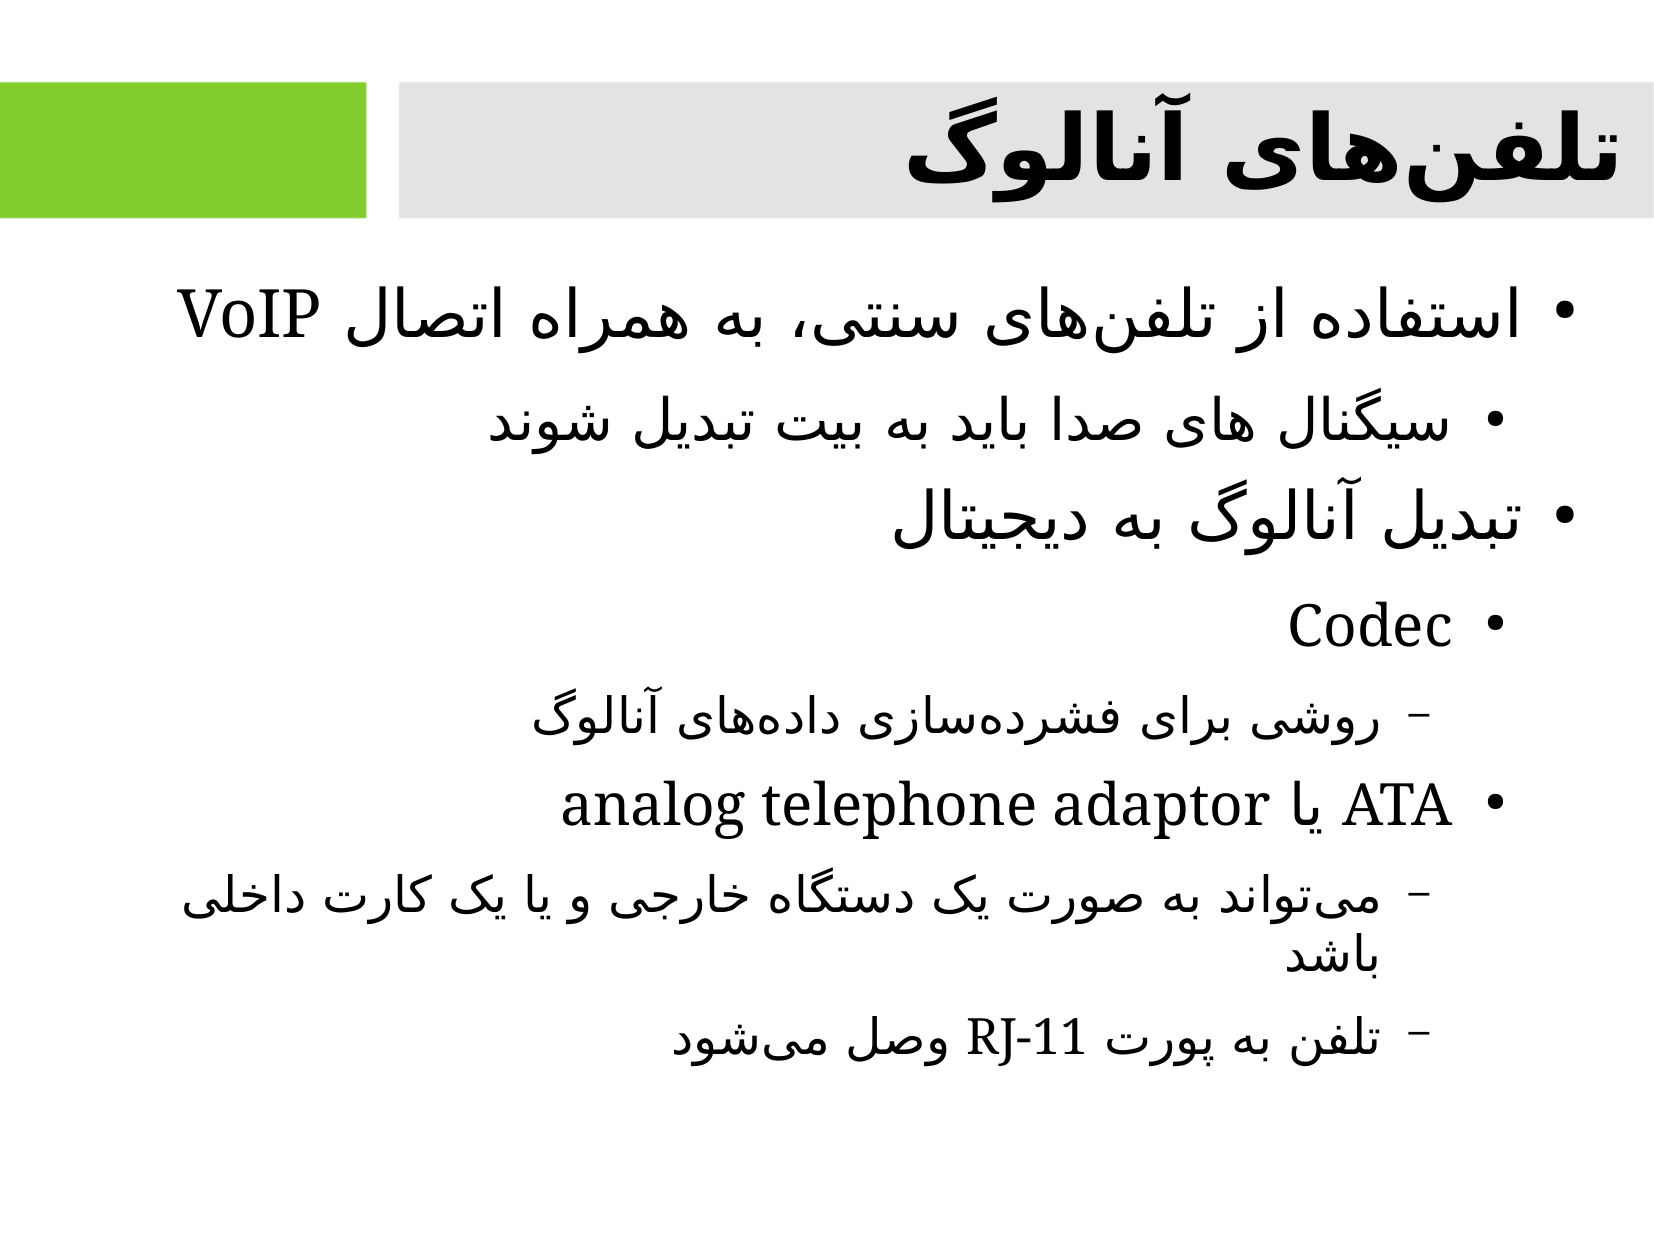

# تلفن‌های آنالوگ
استفاده از تلفن‌های سنتی، به همراه اتصال VoIP
سیگنال های صدا باید به بیت تبدیل شوند
تبدیل آنالوگ به دیجیتال
Codec
روشی برای فشرده‌سازی داده‌های آنالوگ
ATA یا analog telephone adaptor
می‌تواند به صورت یک دستگاه خارجی و یا یک کارت داخلی باشد
تلفن به پورت RJ-11 وصل می‌شود